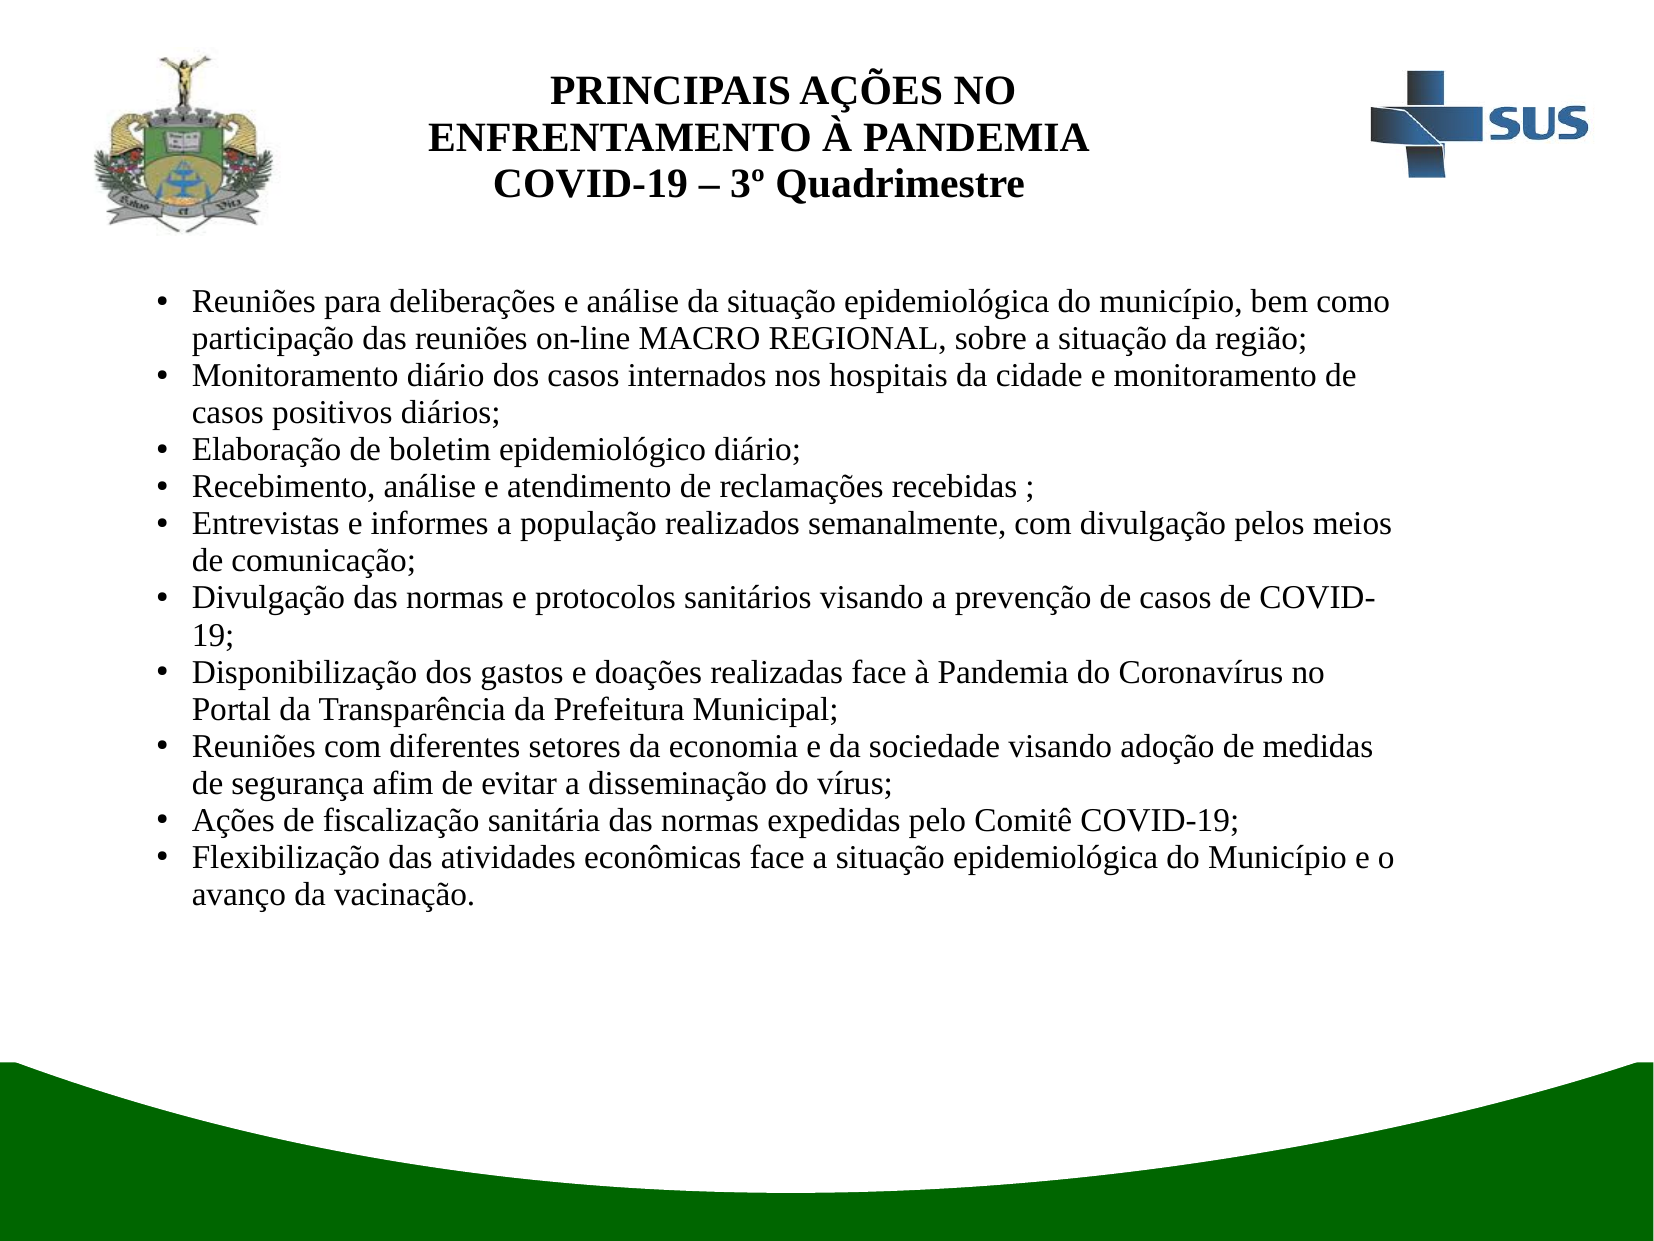

PRINCIPAIS AÇÕES NO ENFRENTAMENTO À PANDEMIA
COVID-19 – 3º Quadrimestre
Reuniões para deliberações e análise da situação epidemiológica do município, bem como participação das reuniões on-line MACRO REGIONAL, sobre a situação da região;
Monitoramento diário dos casos internados nos hospitais da cidade e monitoramento de casos positivos diários;
Elaboração de boletim epidemiológico diário;
Recebimento, análise e atendimento de reclamações recebidas ;
Entrevistas e informes a população realizados semanalmente, com divulgação pelos meios de comunicação;
Divulgação das normas e protocolos sanitários visando a prevenção de casos de COVID-19;
Disponibilização dos gastos e doações realizadas face à Pandemia do Coronavírus no Portal da Transparência da Prefeitura Municipal;
Reuniões com diferentes setores da economia e da sociedade visando adoção de medidas de segurança afim de evitar a disseminação do vírus;
Ações de fiscalização sanitária das normas expedidas pelo Comitê COVID-19;
Flexibilização das atividades econômicas face a situação epidemiológica do Município e o avanço da vacinação.